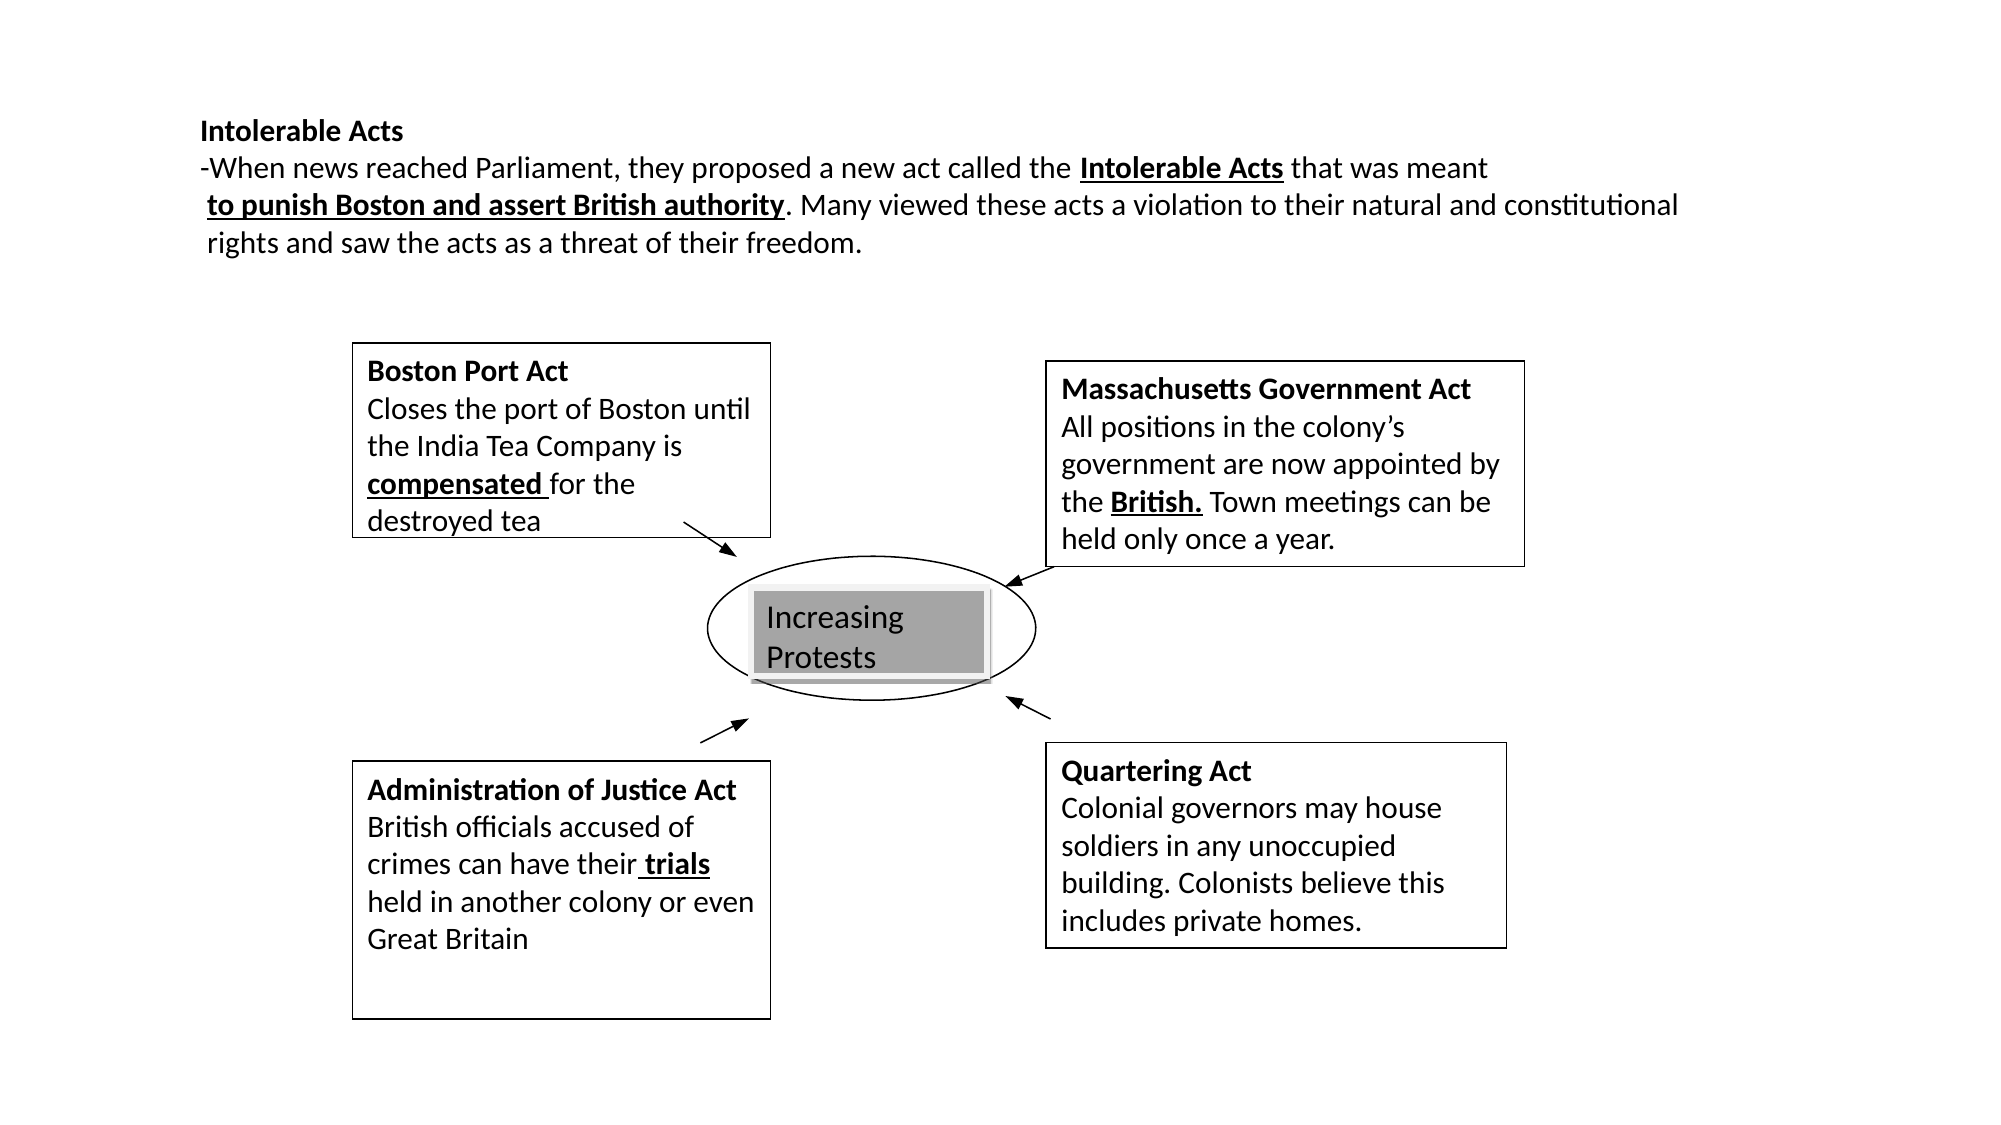

Intolerable Acts
-When news reached Parliament, they proposed a new act called the Intolerable Acts that was meant
 to punish Boston and assert British authority. Many viewed these acts a violation to their natural and constitutional
 rights and saw the acts as a threat of their freedom.
Boston Port Act
Closes the port of Boston until the India Tea Company is compensated for the destroyed tea
Massachusetts Government Act
All positions in the colony’s government are now appointed by the British. Town meetings can be held only once a year.
Increasing Protests
Quartering Act
Colonial governors may house soldiers in any unoccupied building. Colonists believe this includes private homes.
Administration of Justice Act
British officials accused of crimes can have their trials held in another colony or even Great Britain